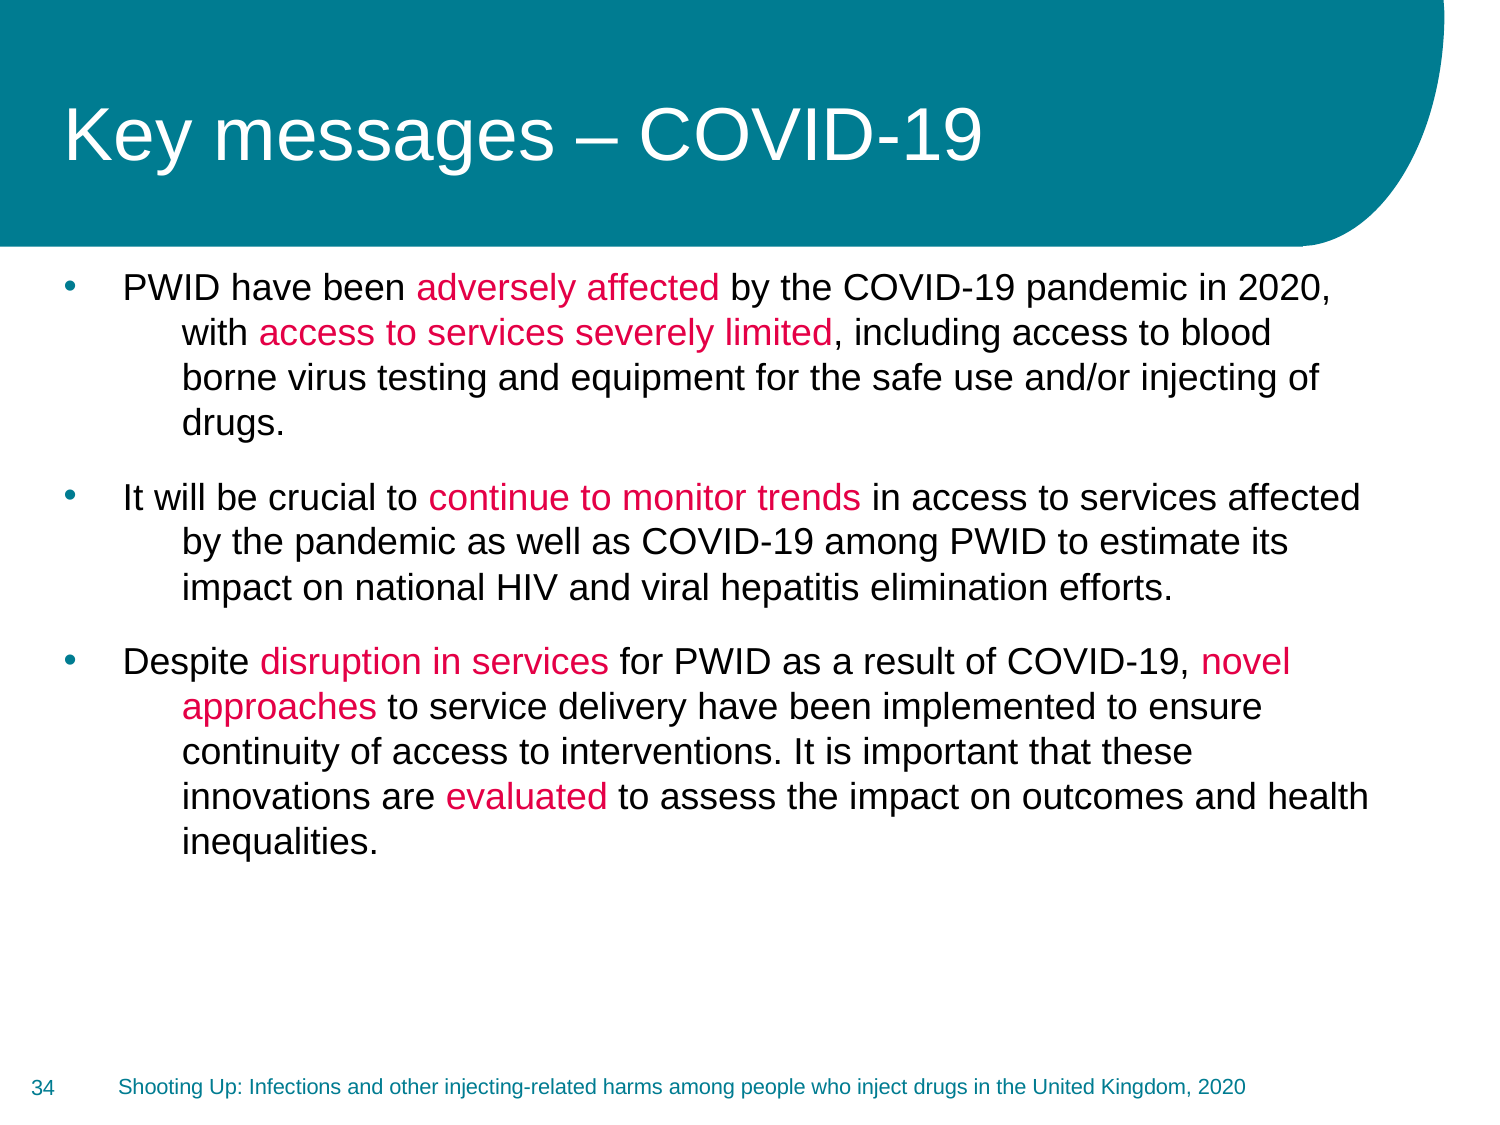

Key messages – COVID-19
PWID have been adversely affected by the COVID-19 pandemic in 2020, with access to services severely limited, including access to blood borne virus testing and equipment for the safe use and/or injecting of drugs.
It will be crucial to continue to monitor trends in access to services affected by the pandemic as well as COVID-19 among PWID to estimate its impact on national HIV and viral hepatitis elimination efforts.
Despite disruption in services for PWID as a result of COVID-19, novel approaches to service delivery have been implemented to ensure continuity of access to interventions. It is important that these innovations are evaluated to assess the impact on outcomes and health inequalities.
32
Shooting Up: Infections and other injecting-related harms among people who inject drugs in the United Kingdom, 2020